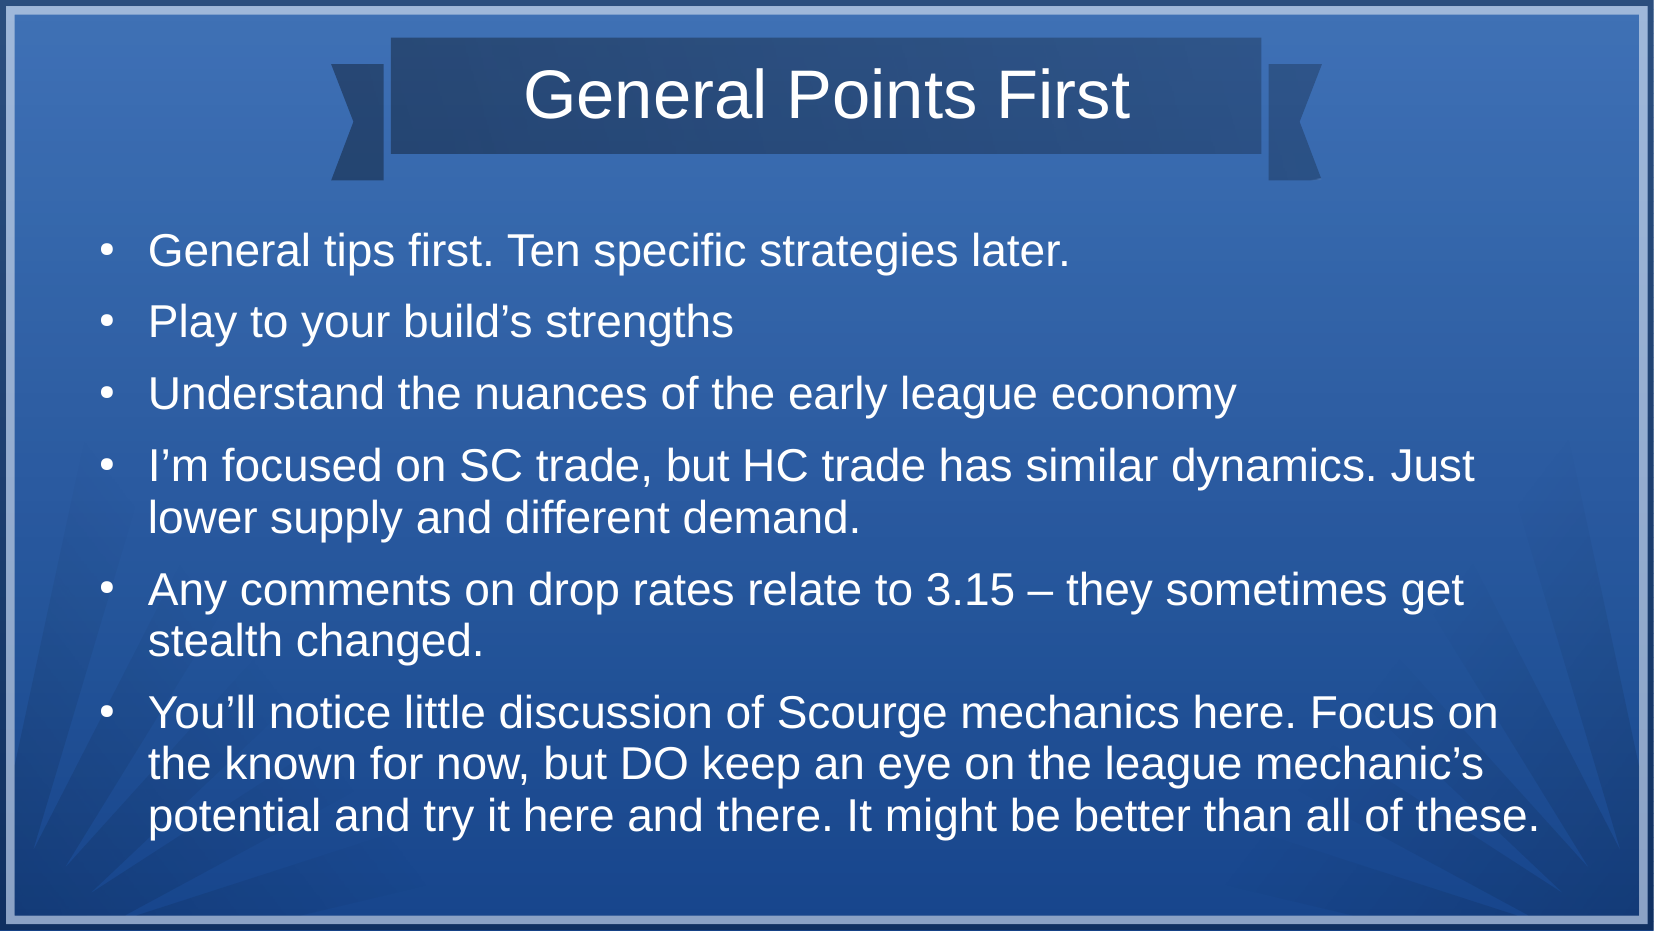

# General Points First
General tips first. Ten specific strategies later.
Play to your build’s strengths
Understand the nuances of the early league economy
I’m focused on SC trade, but HC trade has similar dynamics. Just lower supply and different demand.
Any comments on drop rates relate to 3.15 – they sometimes get stealth changed.
You’ll notice little discussion of Scourge mechanics here. Focus on the known for now, but DO keep an eye on the league mechanic’s potential and try it here and there. It might be better than all of these.